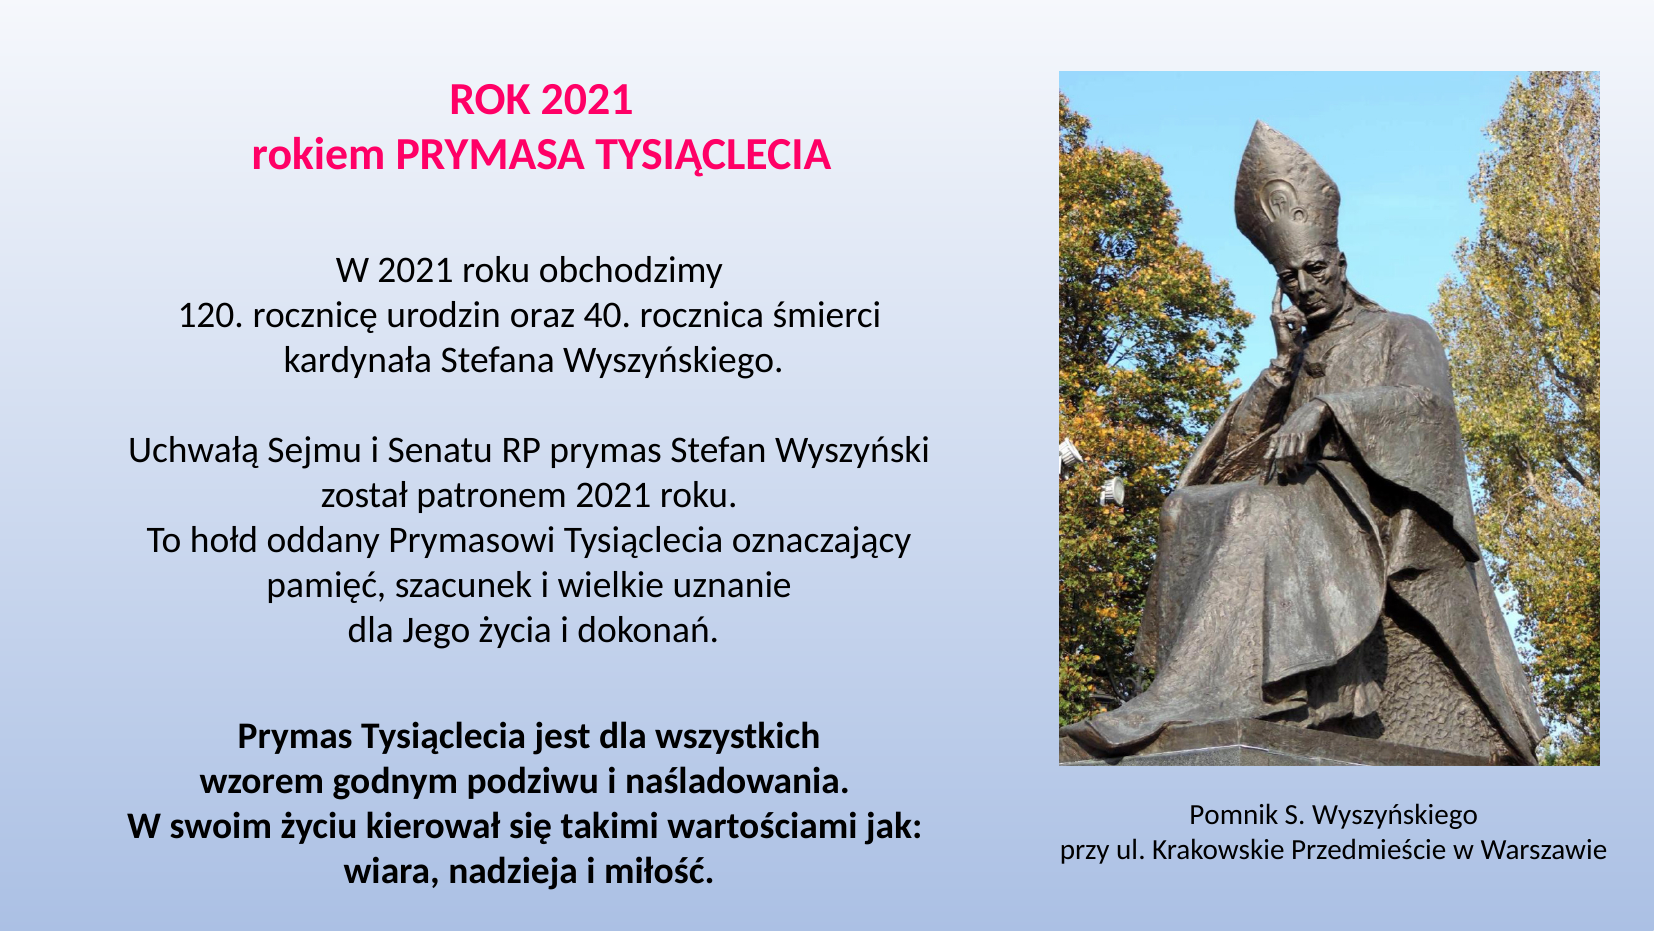

ROK 2021
rokiem PRYMASA TYSIĄCLECIA
W 2021 roku obchodzimy
120. rocznicę urodzin oraz 40. rocznica śmierci
kardynała Stefana Wyszyńskiego.
Uchwałą Sejmu i Senatu RP prymas Stefan Wyszyński
został patronem 2021 roku.
To hołd oddany Prymasowi Tysiąclecia oznaczający
pamięć, szacunek i wielkie uznanie
dla Jego życia i dokonań.
Prymas Tysiąclecia jest dla wszystkich
wzorem godnym podziwu i naśladowania.
W swoim życiu kierował się takimi wartościami jak:
wiara, nadzieja i miłość.
Pomnik S. Wyszyńskiego
przy ul. Krakowskie Przedmieście w Warszawie